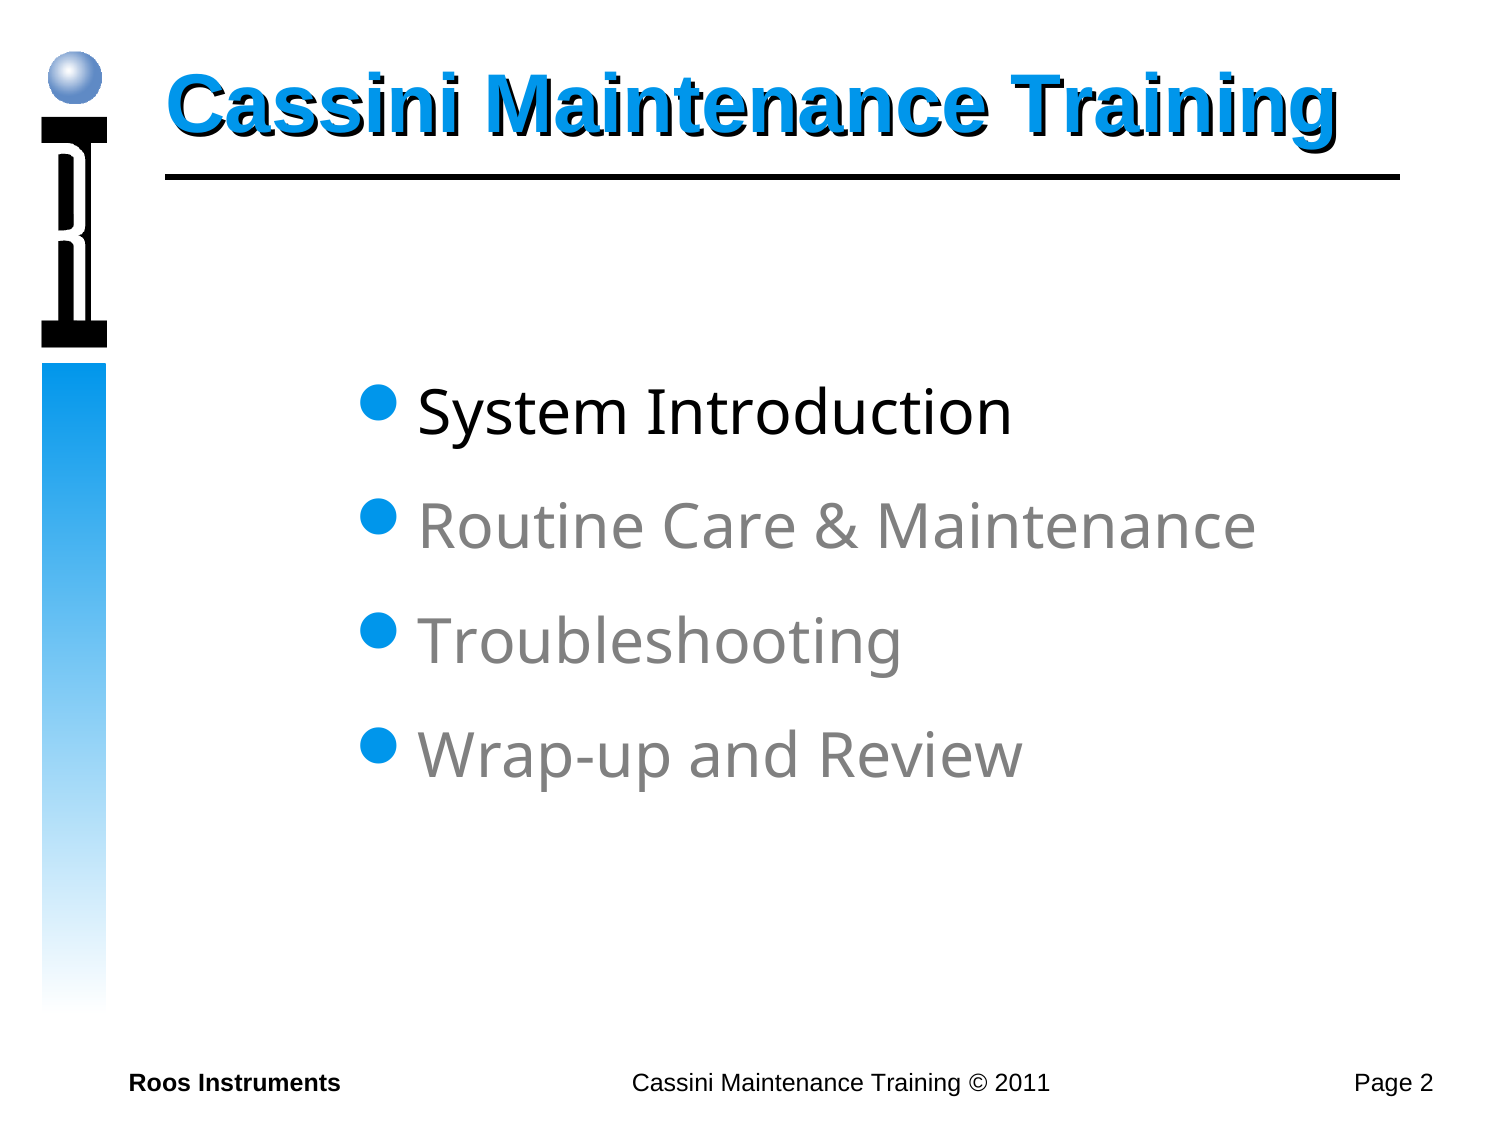

# Cassini Maintenance Training
System Introduction
Routine Care & Maintenance
Troubleshooting
Wrap-up and Review